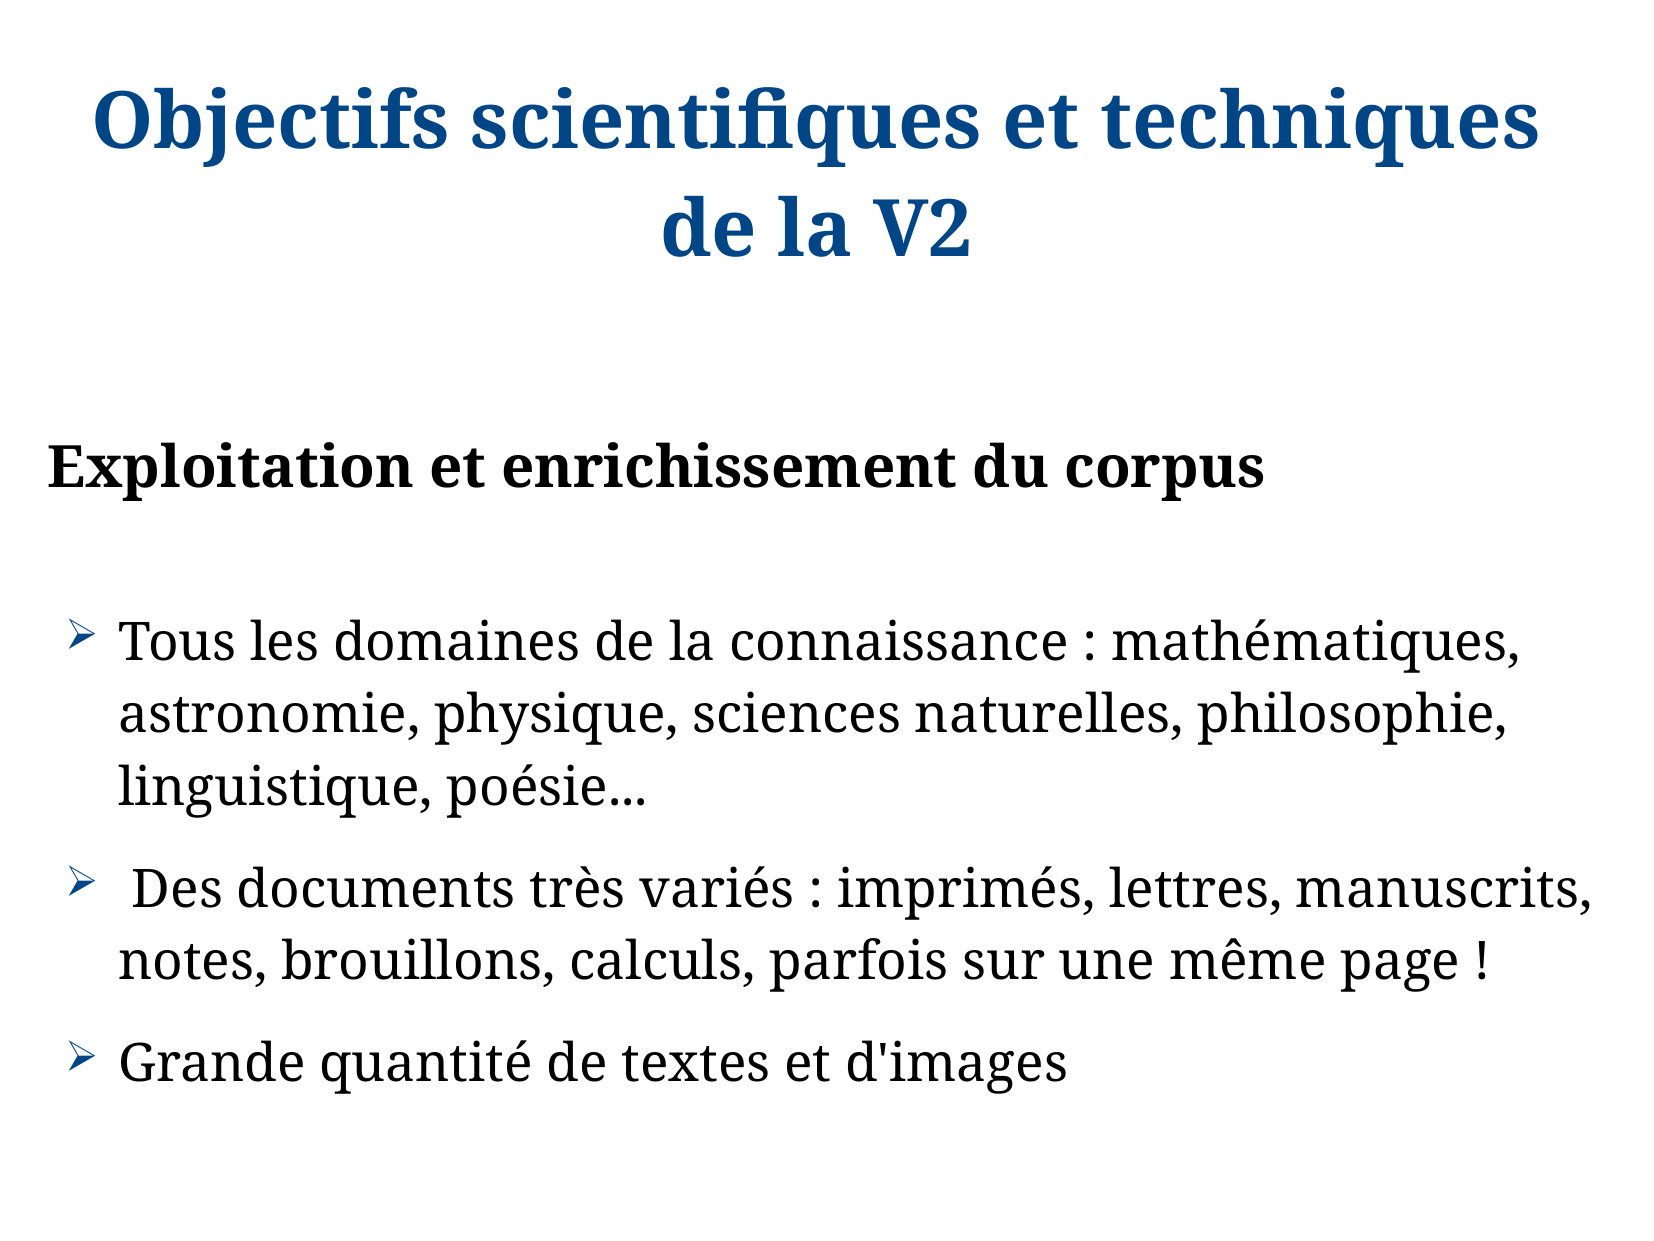

# Objectifs scientifiques et techniques de la V2
Exploitation et enrichissement du corpus
Tous les domaines de la connaissance : mathématiques, astronomie, physique, sciences naturelles, philosophie, linguistique, poésie...
 Des documents très variés : imprimés, lettres, manuscrits, notes, brouillons, calculs, parfois sur une même page !
Grande quantité de textes et d'images